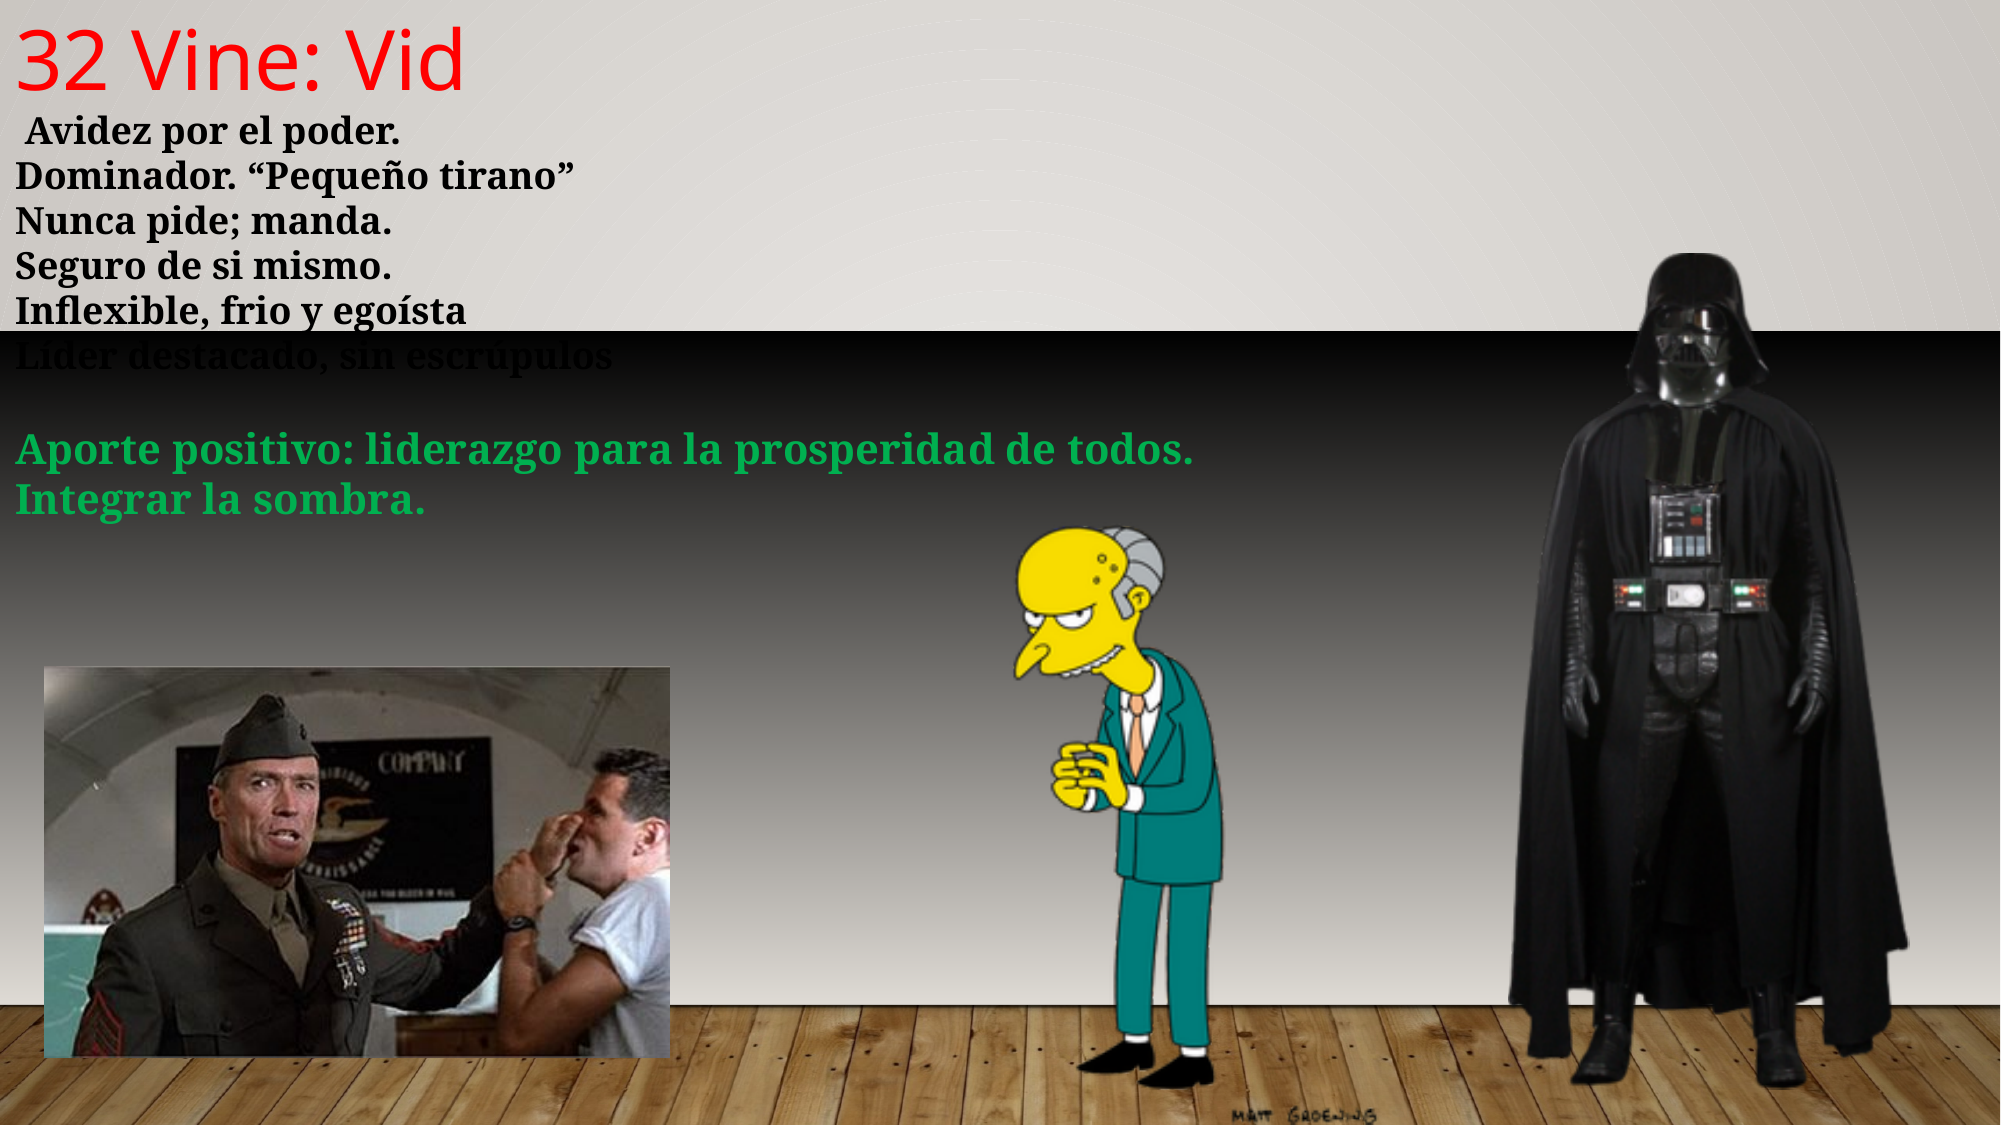

32 Vine: Vid
 Avidez por el poder.
Dominador. “Pequeño tirano”
Nunca pide; manda.
Seguro de si mismo.
Inflexible, frio y egoísta
Líder destacado, sin escrúpulos
Aporte positivo: liderazgo para la prosperidad de todos.
Integrar la sombra.